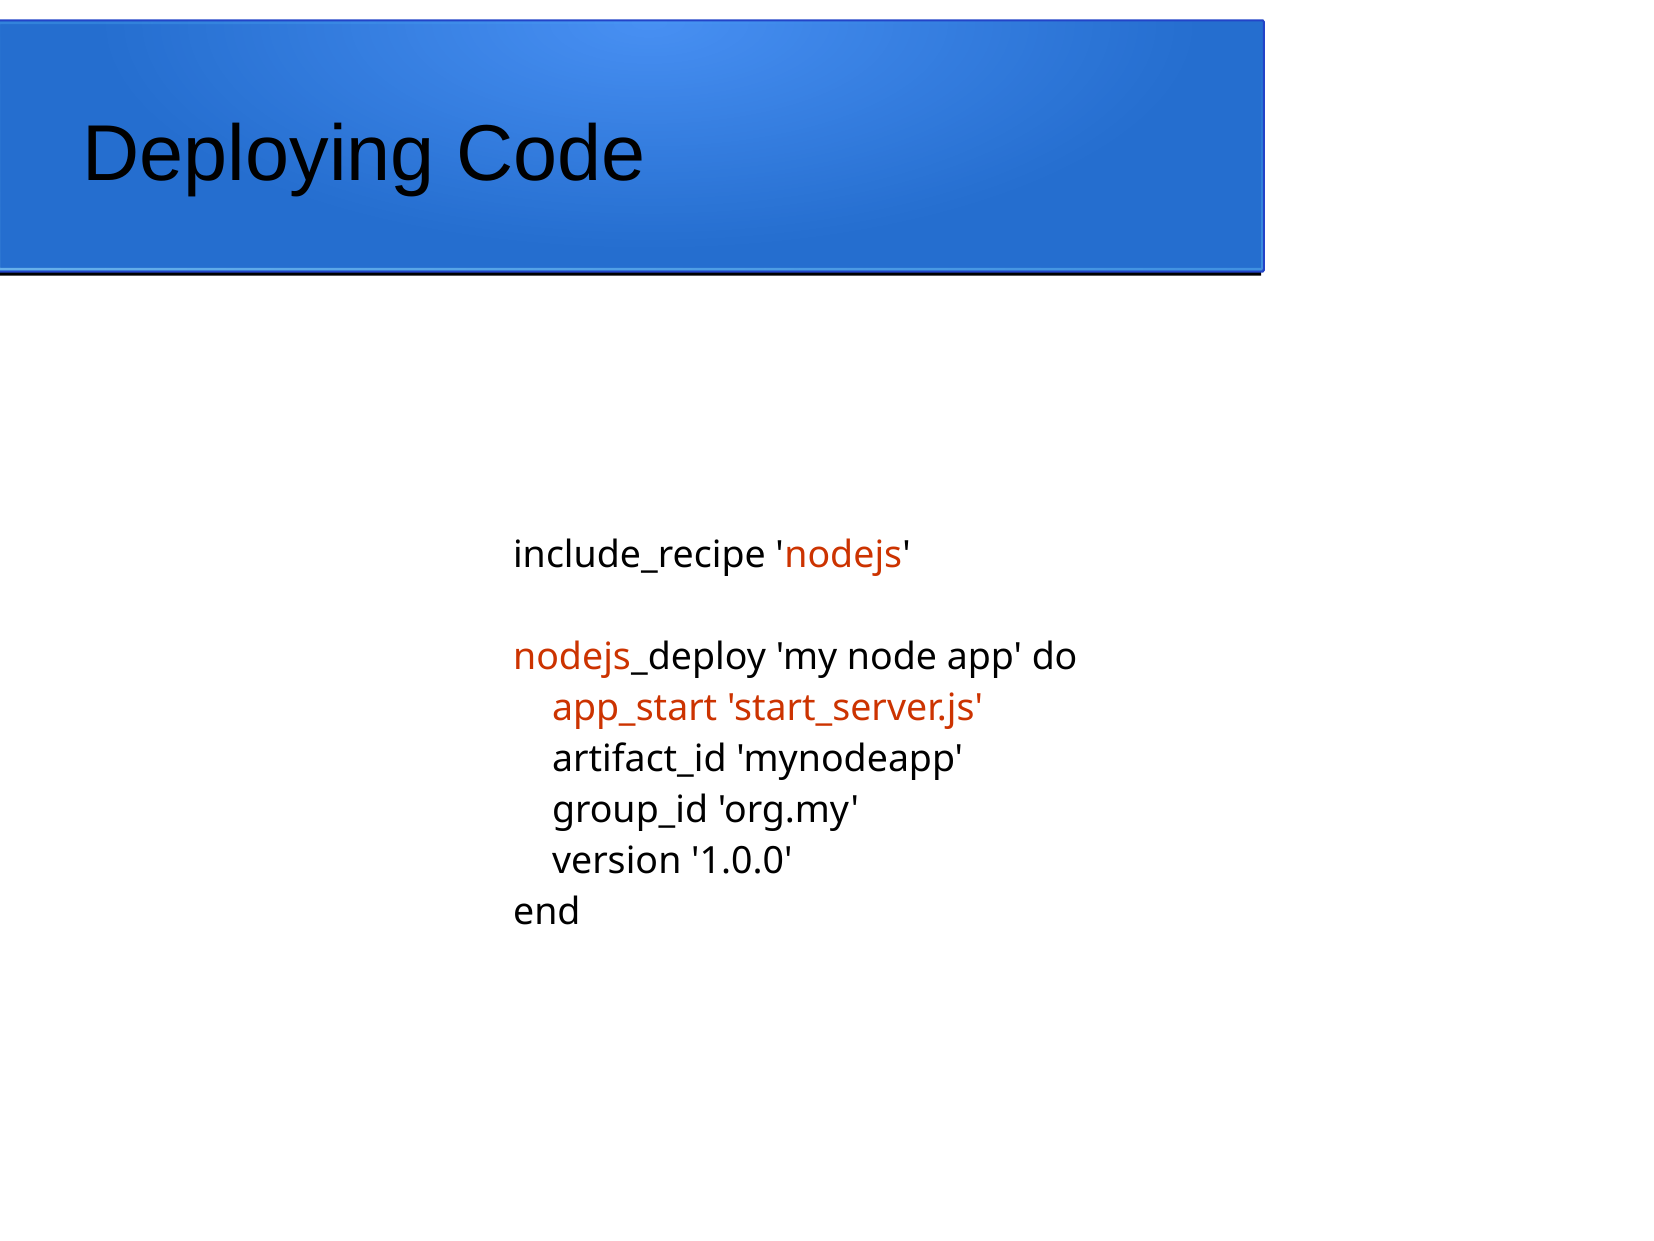

# Deploying Code
include_recipe 'nodejs'
nodejs_deploy 'my node app' do
 app_start 'start_server.js'
 artifact_id 'mynodeapp'
 group_id 'org.my'
 version '1.0.0'
end